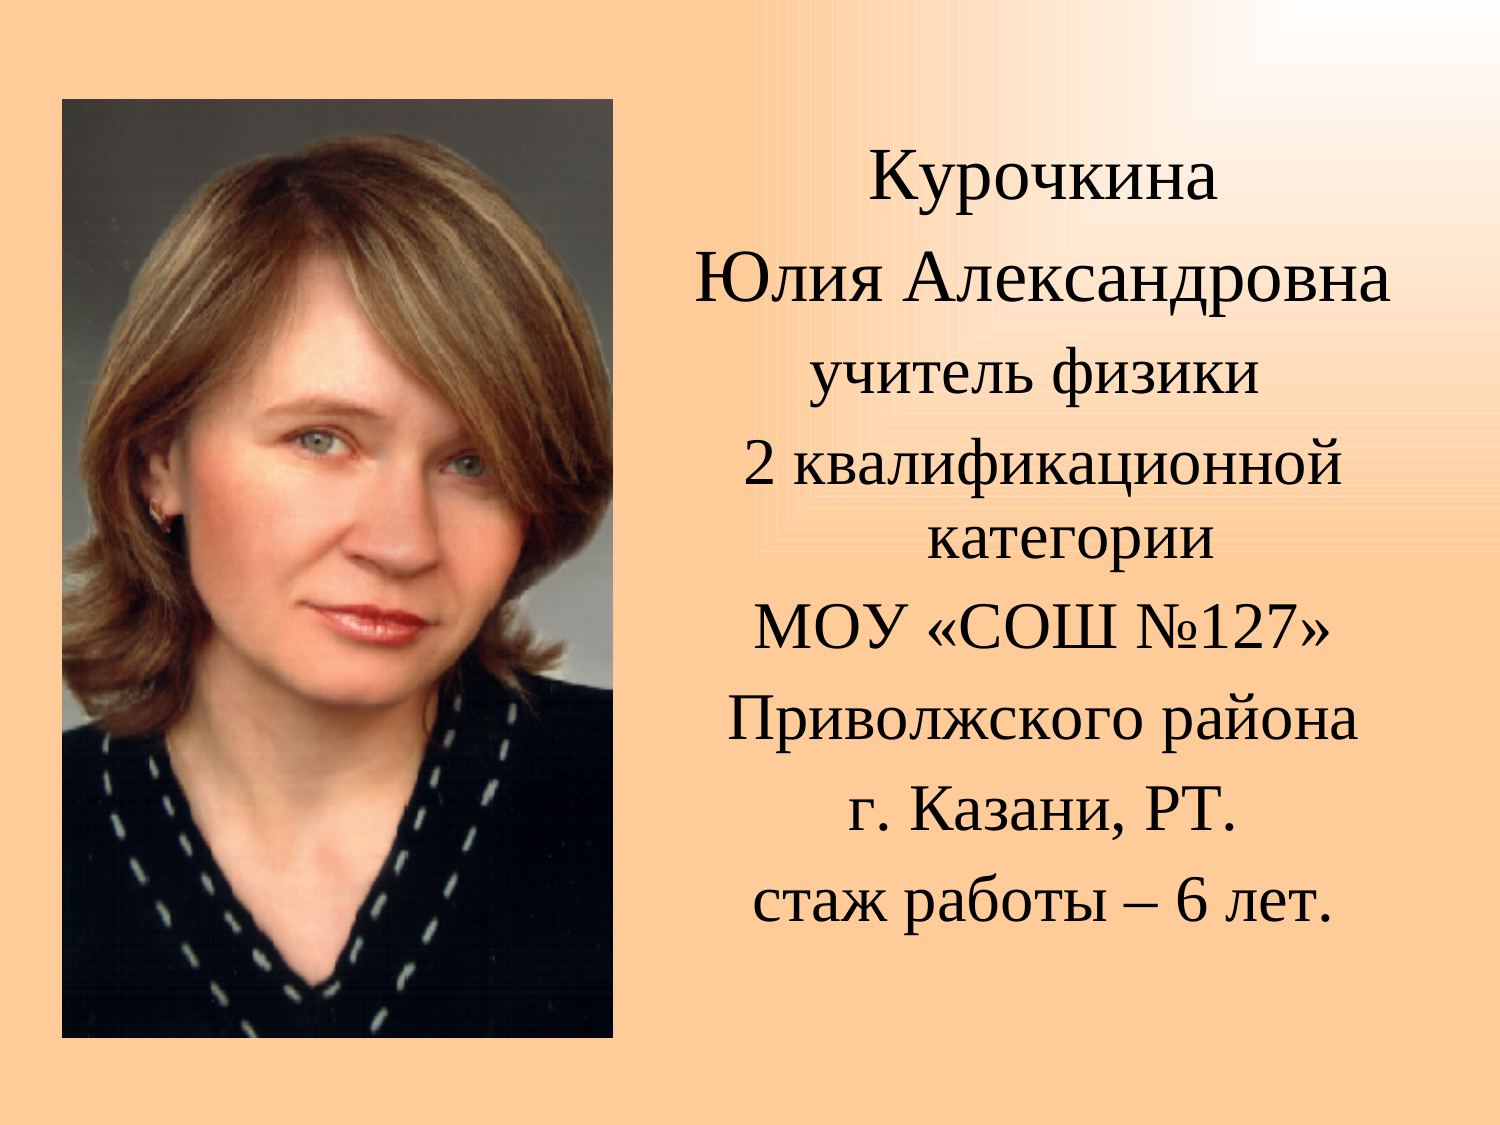

# Курочкина
Юлия Александровна
учитель физики
2 квалификационной категории
МОУ «СОШ №127»
Приволжского района
г. Казани, РТ.
стаж работы – 6 лет.